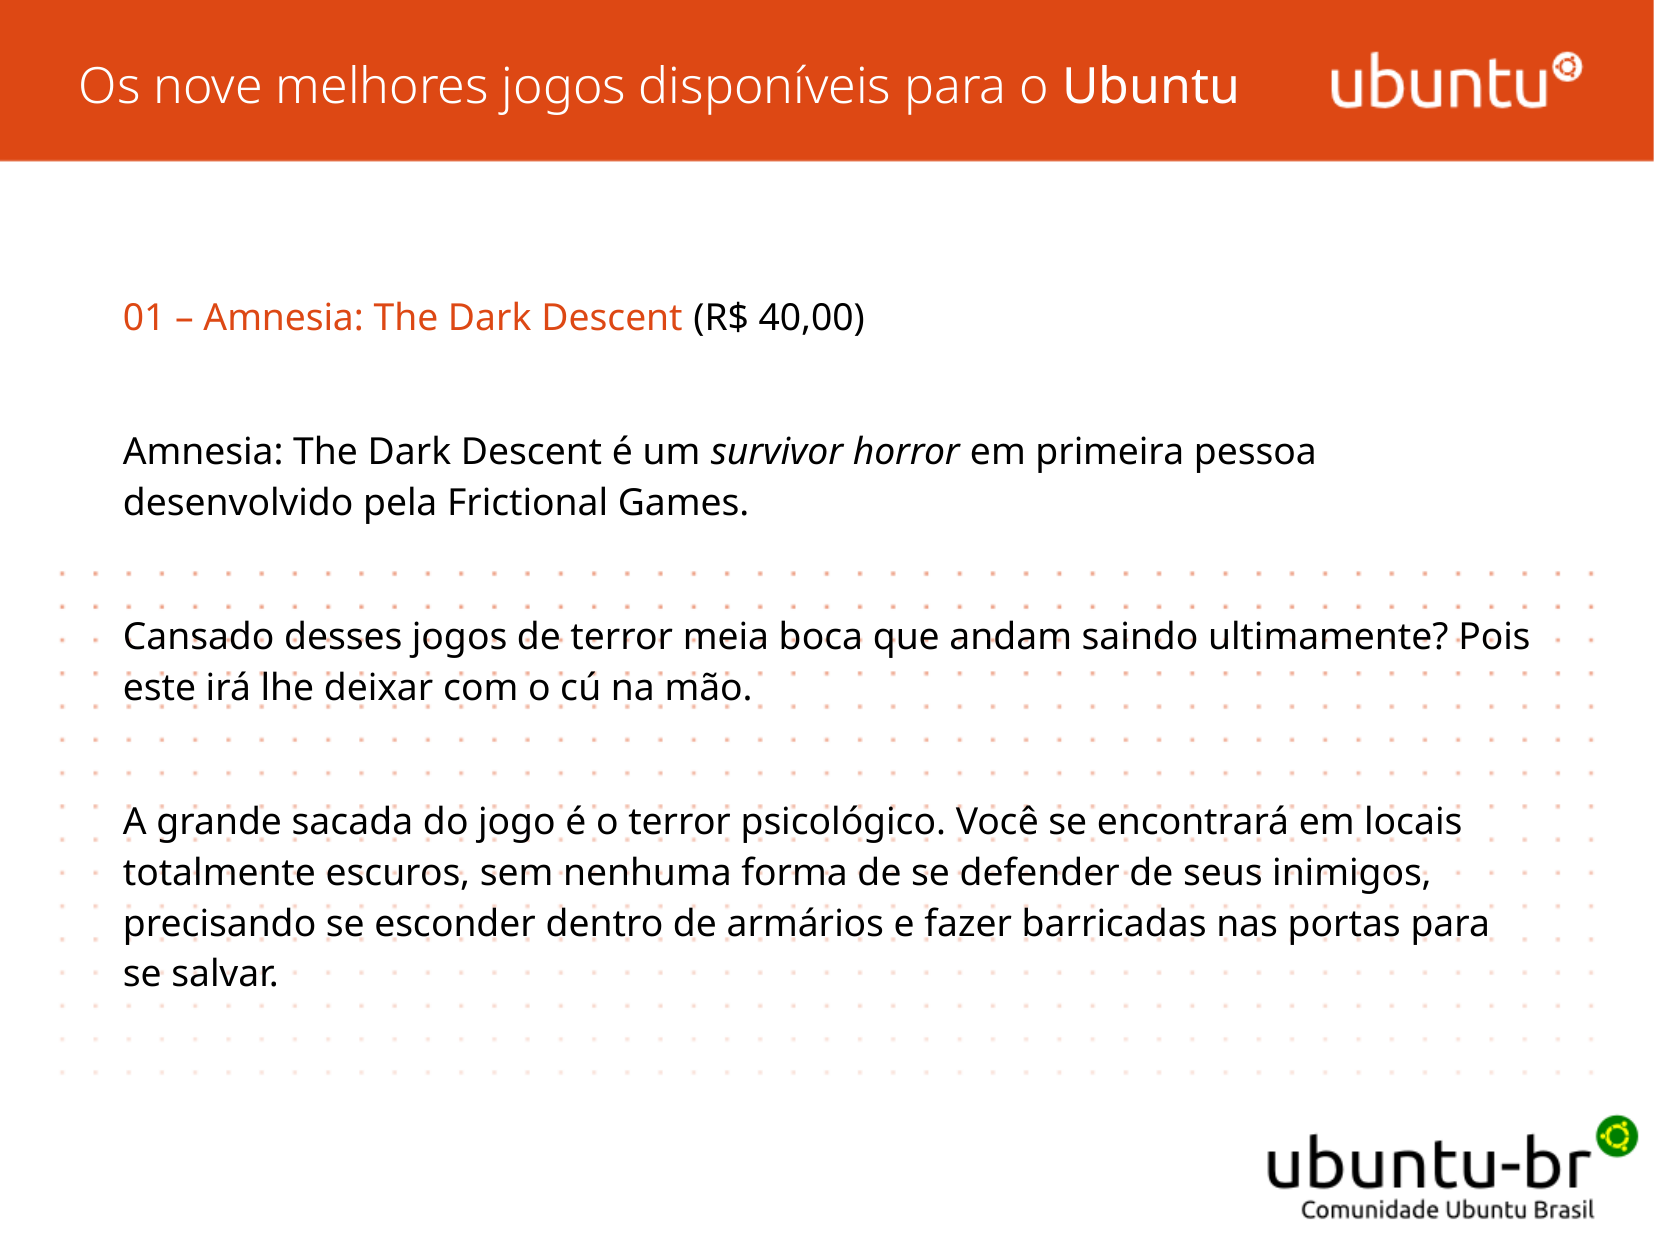

# Os nove melhores jogos disponíveis para o Ubuntu
01 – Amnesia: The Dark Descent (R$ 40,00)
Amnesia: The Dark Descent é um survivor horror em primeira pessoa desenvolvido pela Frictional Games.
Cansado desses jogos de terror meia boca que andam saindo ultimamente? Pois este irá lhe deixar com o cú na mão.
A grande sacada do jogo é o terror psicológico. Você se encontrará em locais totalmente escuros, sem nenhuma forma de se defender de seus inimigos, precisando se esconder dentro de armários e fazer barricadas nas portas para se salvar.